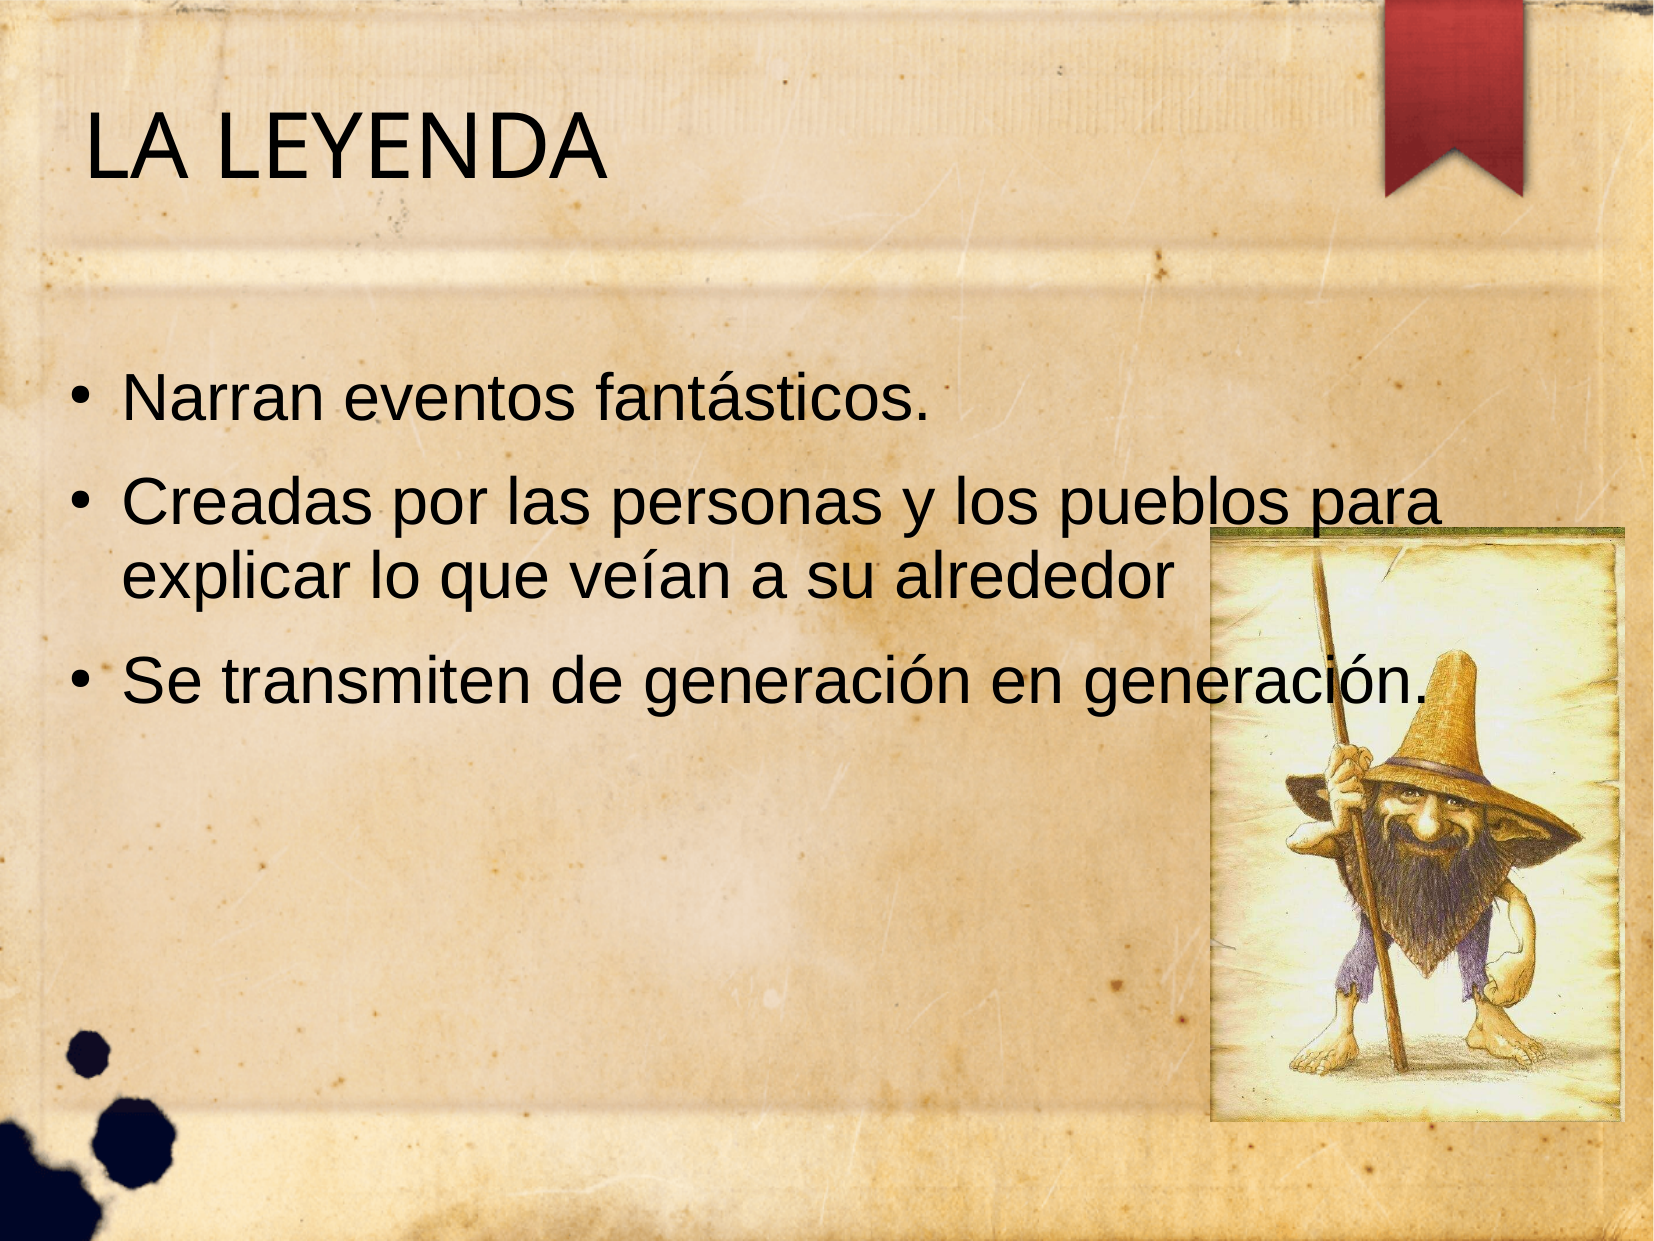

# LA LEYENDA
Narran eventos fantásticos.
Creadas por las personas y los pueblos para explicar lo que veían a su alrededor
Se transmiten de generación en generación.